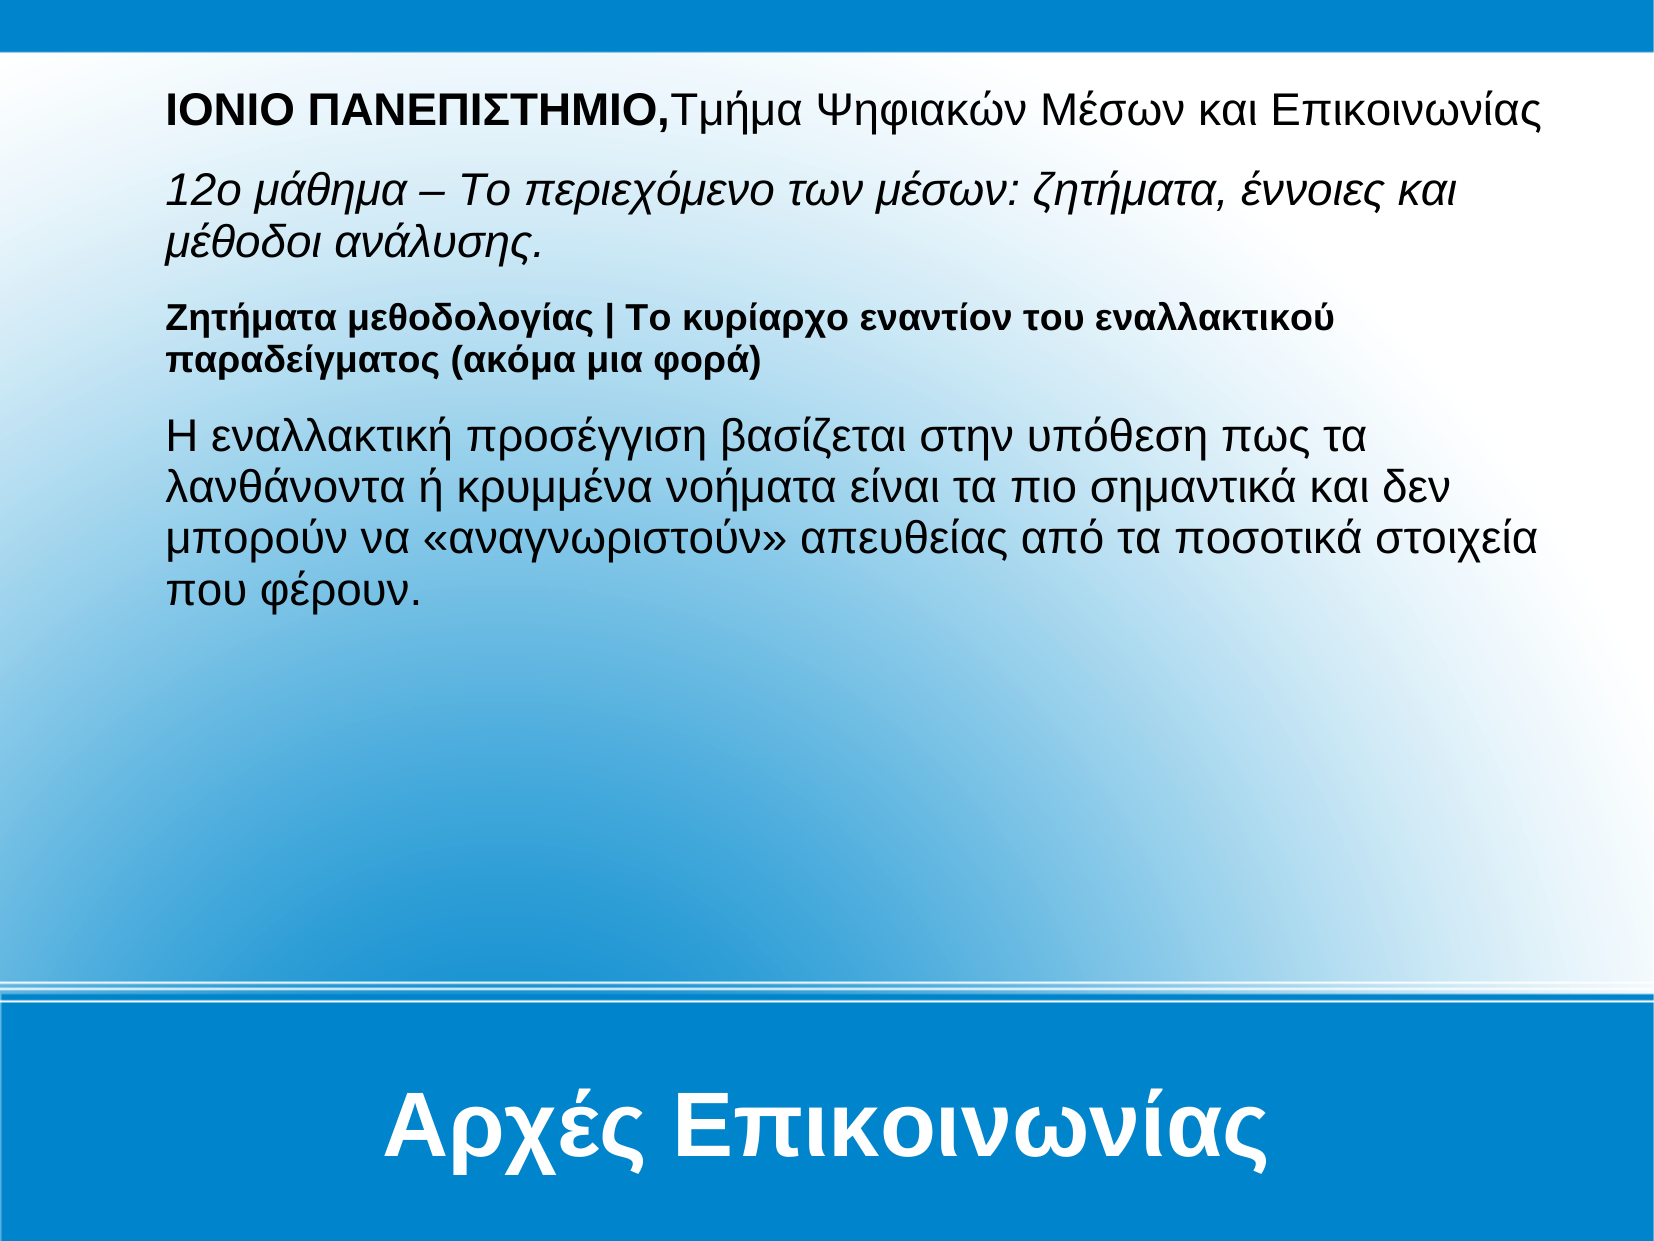

ΙΟΝΙΟ ΠΑΝΕΠΙΣΤΗΜΙΟ,Τμήμα Ψηφιακών Μέσων και Επικοινωνίας
12ο μάθημα – Το περιεχόμενο των μέσων: ζητήματα, έννοιες και μέθοδοι ανάλυσης.
Ζητήματα μεθοδολογίας | Το κυρίαρχο εναντίον του εναλλακτικού παραδείγματος (ακόμα μια φορά)
Η εναλλακτική προσέγγιση βασίζεται στην υπόθεση πως τα λανθάνοντα ή κρυμμένα νοήματα είναι τα πιο σημαντικά και δεν μπορούν να «αναγνωριστούν» απευθείας από τα ποσοτικά στοιχεία που φέρουν.
# Αρχές Επικοινωνίας